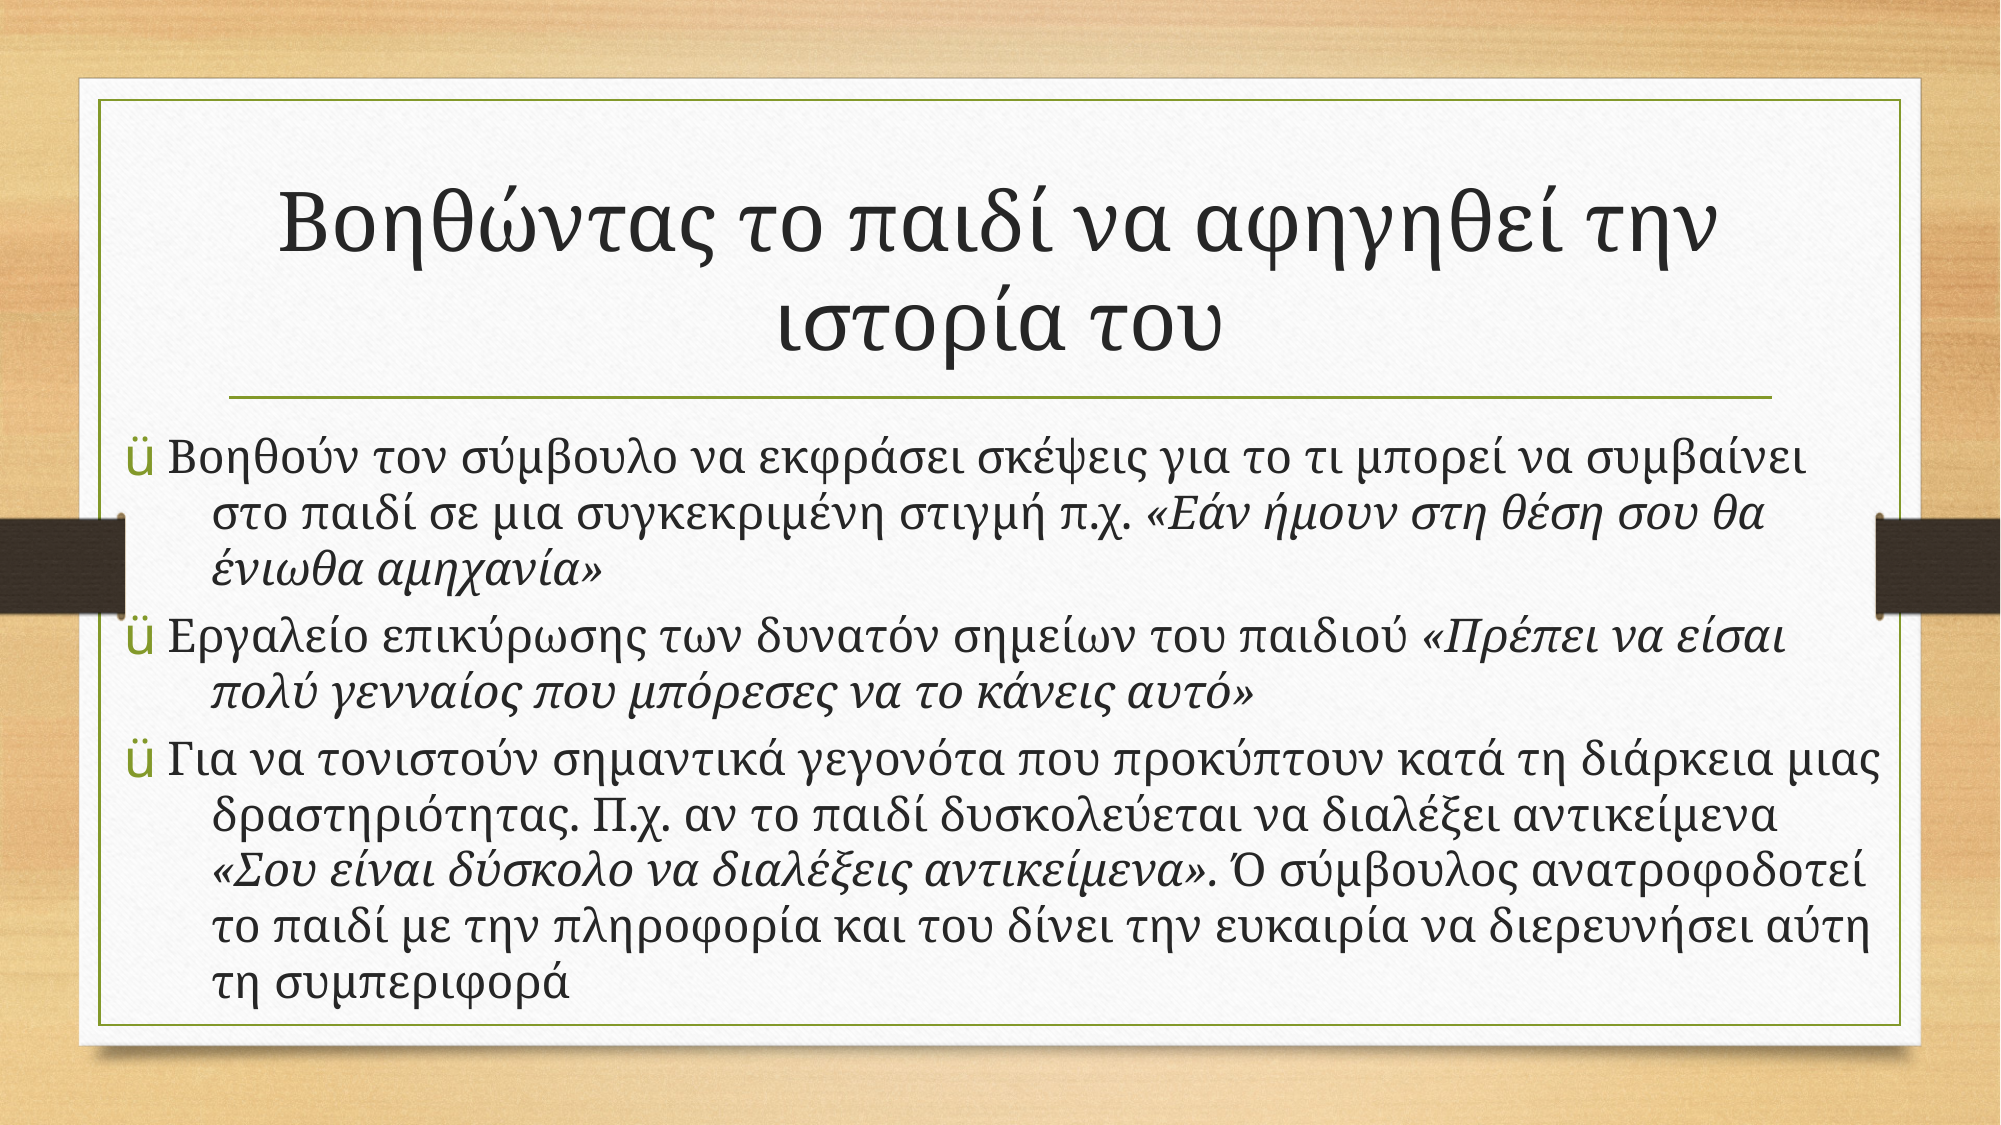

# Βοηθώντας το παιδί να αφηγηθεί την ιστορία του
Βοηθούν τον σύμβουλο να εκφράσει σκέψεις για το τι μπορεί να συμβαίνει στο παιδί σε μια συγκεκριμένη στιγμή π.χ. «Εάν ήμουν στη θέση σου θα ένιωθα αμηχανία»
Εργαλείο επικύρωσης των δυνατόν σημείων του παιδιού «Πρέπει να είσαι πολύ γενναίος που μπόρεσες να το κάνεις αυτό»
Για να τονιστούν σημαντικά γεγονότα που προκύπτουν κατά τη διάρκεια μιας δραστηριότητας. Π.χ. αν το παιδί δυσκολεύεται να διαλέξει αντικείμενα «Σου είναι δύσκολο να διαλέξεις αντικείμενα». Ό σύμβουλος ανατροφοδοτεί το παιδί με την πληροφορία και του δίνει την ευκαιρία να διερευνήσει αύτη τη συμπεριφορά